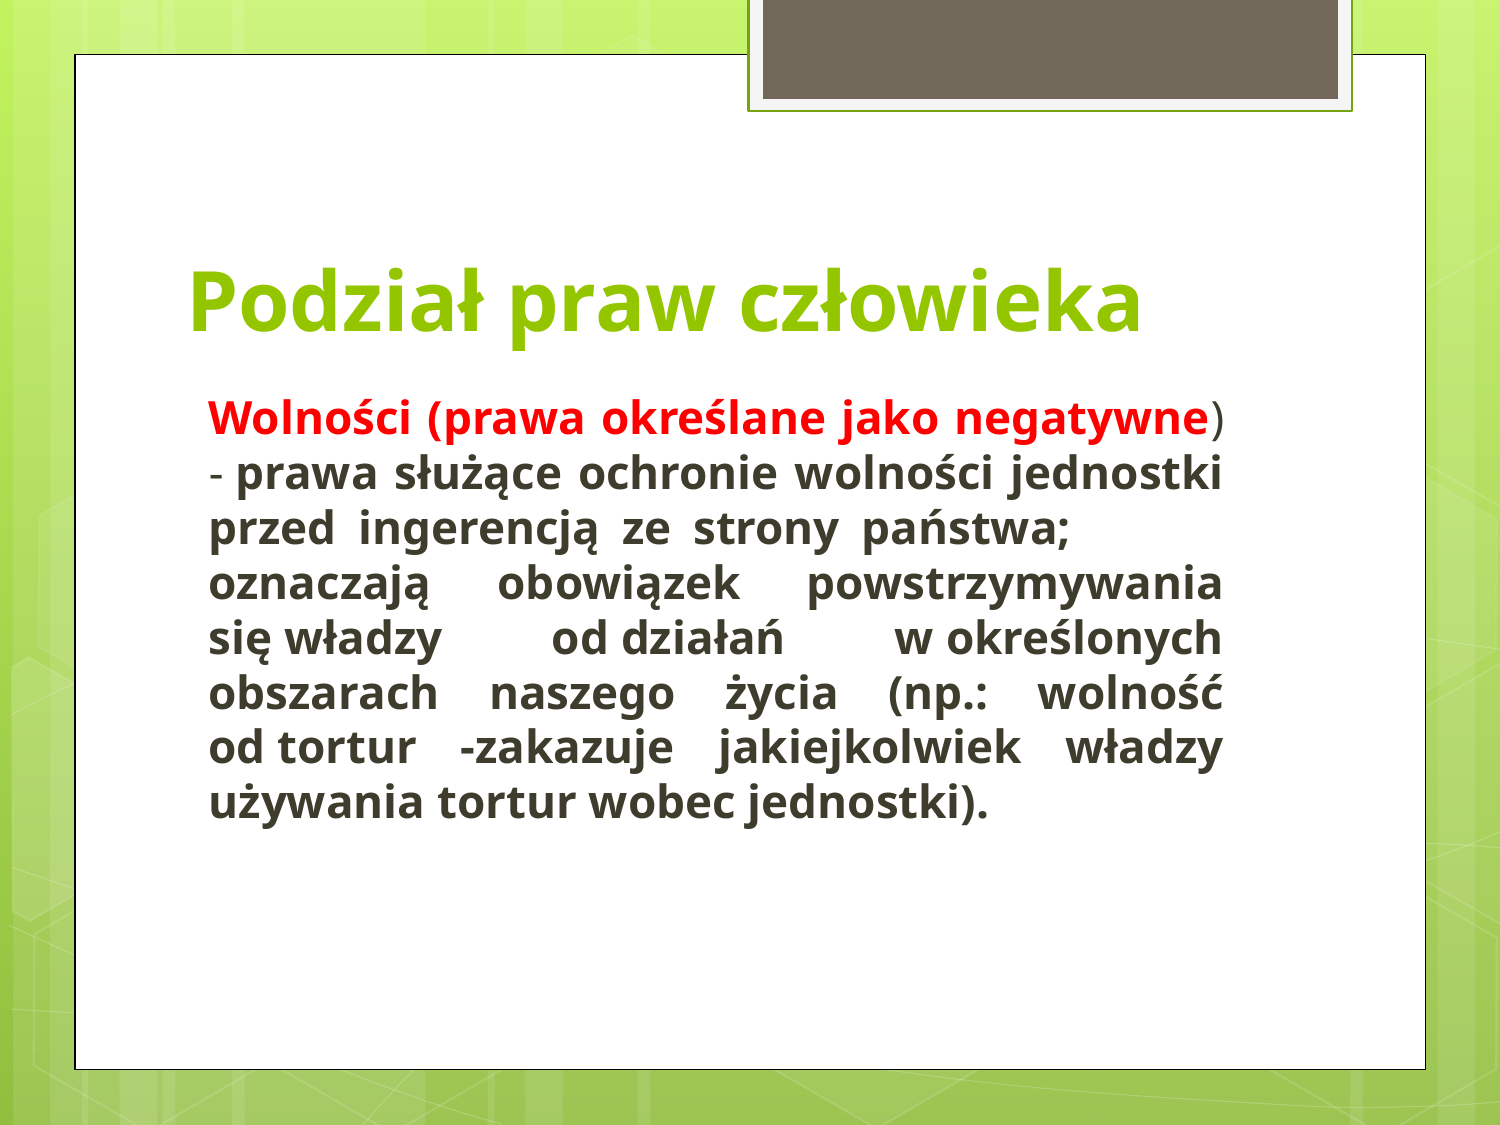

# Podział praw człowieka
Wolności (prawa określane jako negatywne) - prawa służące ochronie wolności jednostki przed ingerencją ze strony państwa; oznaczają obowiązek powstrzymywania się władzy od działań w określonych obszarach naszego życia (np.: wolność od tortur -zakazuje jakiejkolwiek władzy używania tortur wobec jednostki).